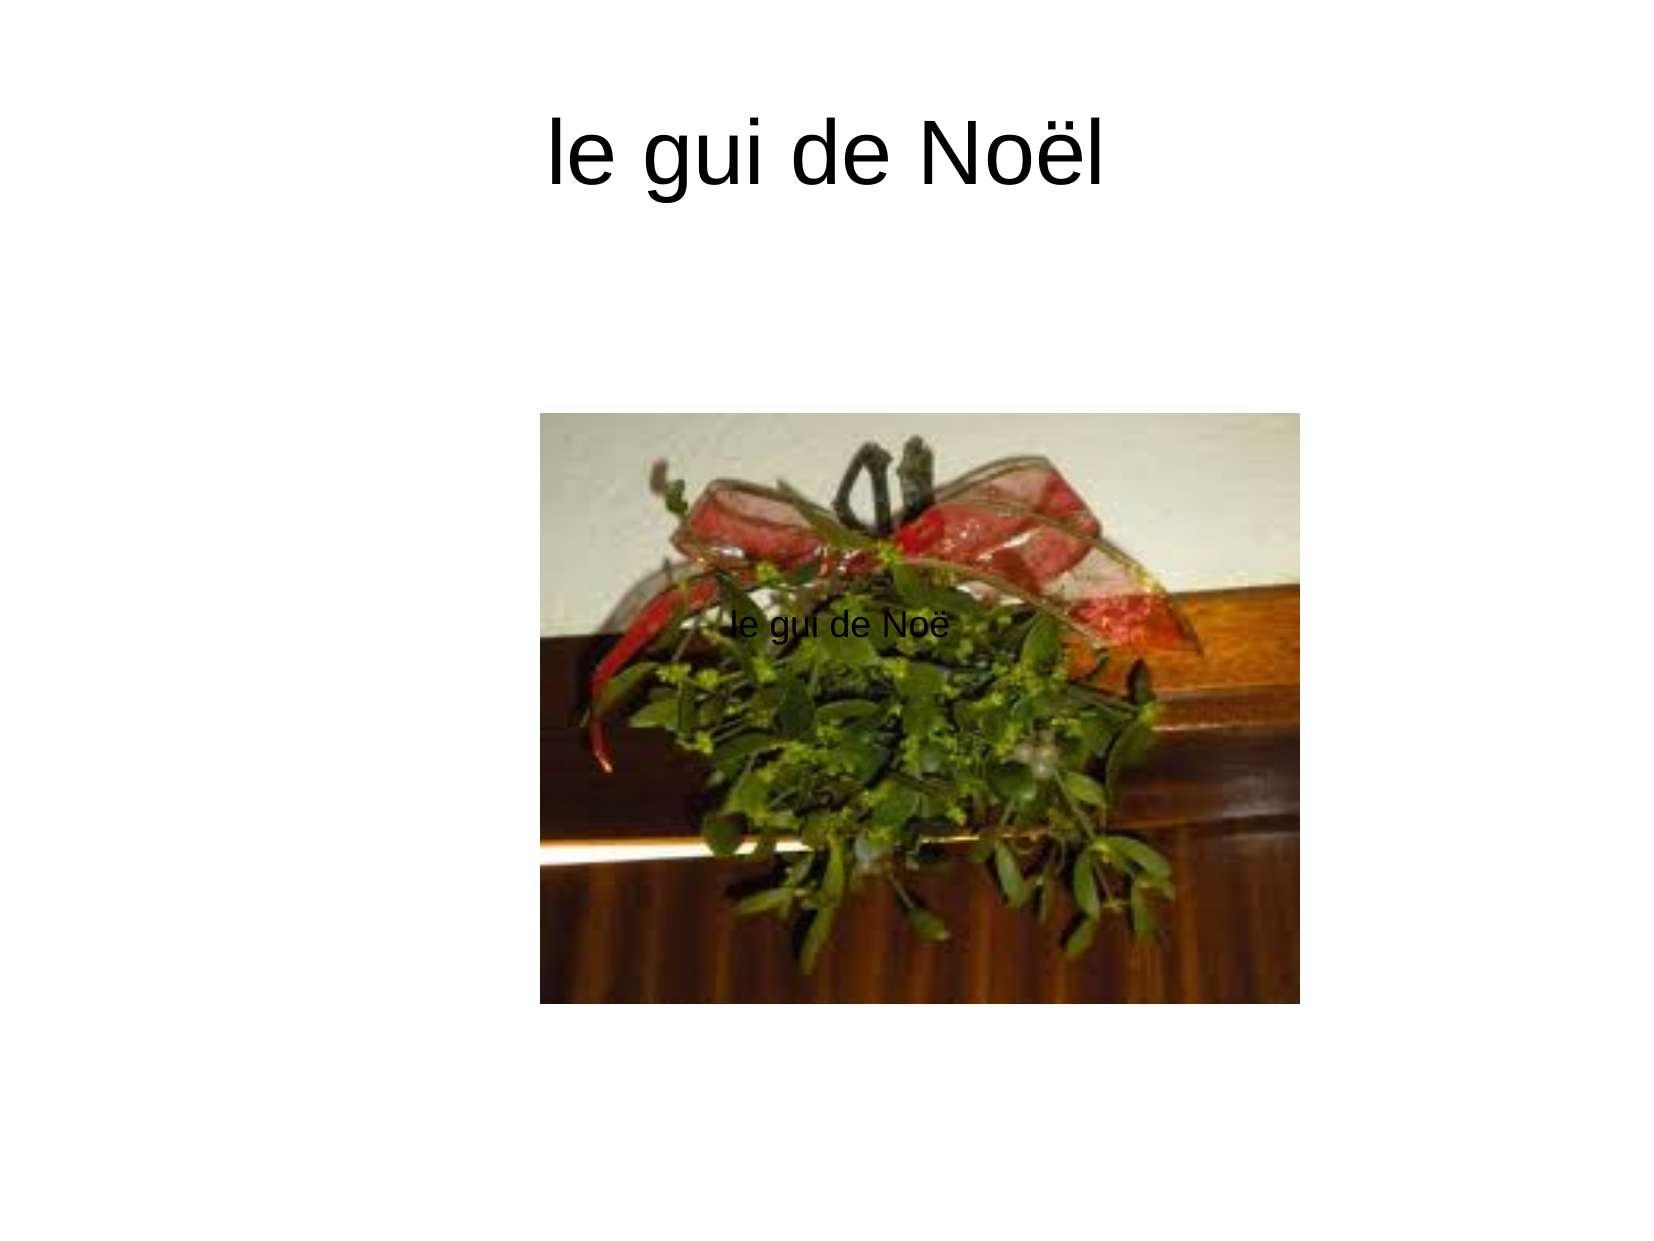

# le gui de Noël
le gui de Noë